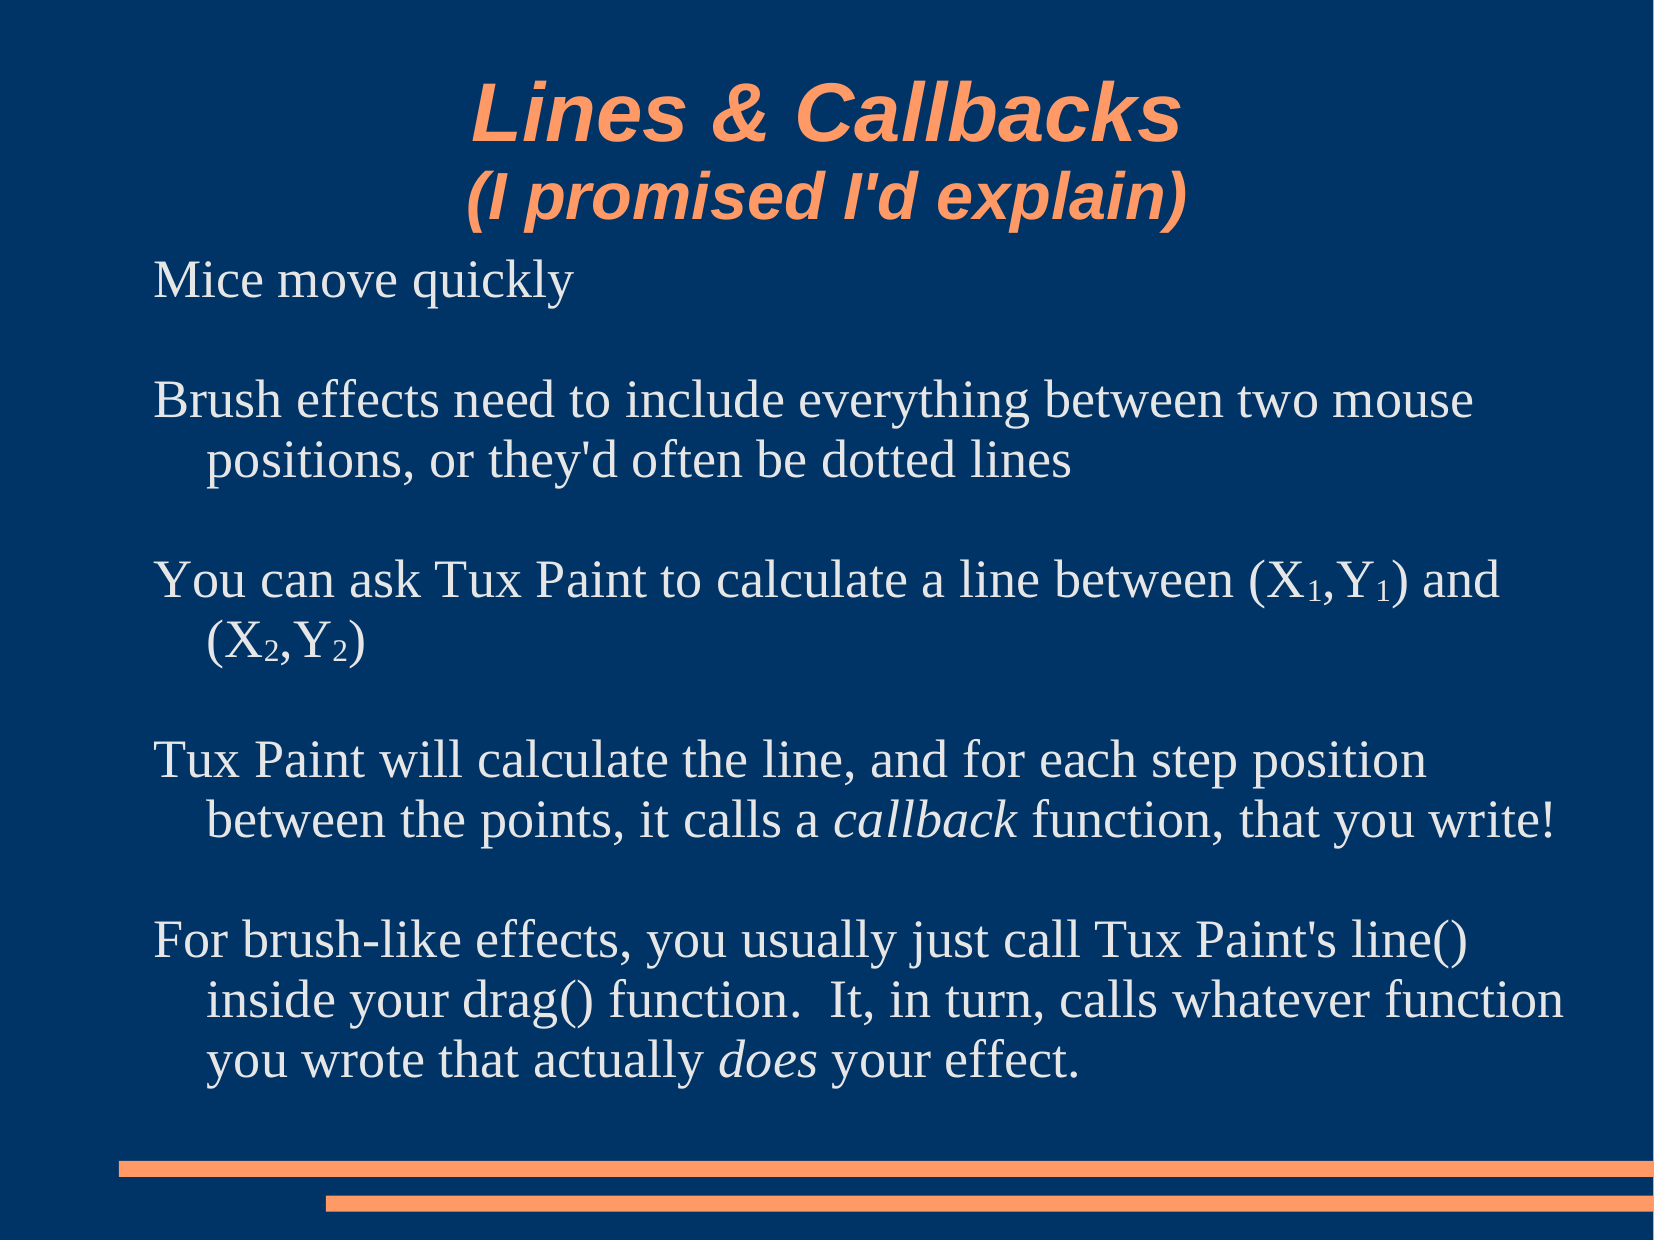

# Lines & Callbacks (I promised I'd explain)
Mice move quickly
Brush effects need to include everything between two mouse positions, or they'd often be dotted lines
You can ask Tux Paint to calculate a line between (X1,Y1) and (X2,Y2)
Tux Paint will calculate the line, and for each step position between the points, it calls a callback function, that you write!
For brush-like effects, you usually just call Tux Paint's line() inside your drag() function. It, in turn, calls whatever function you wrote that actually does your effect.